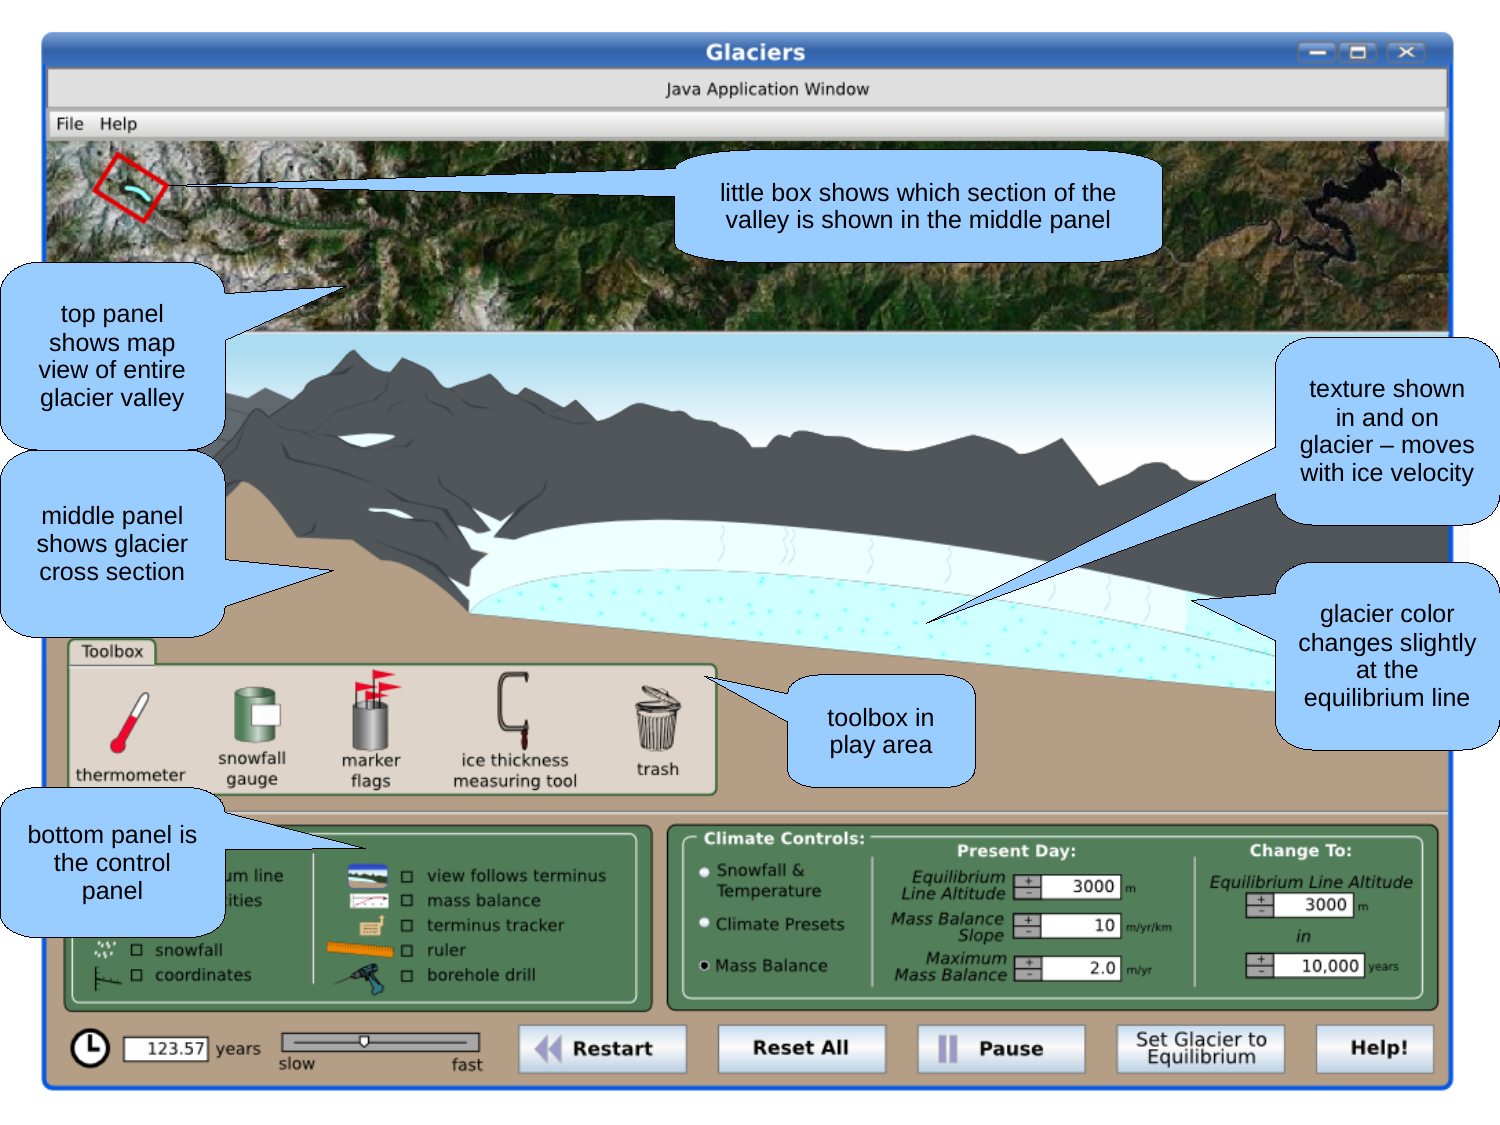

little box shows which section of the valley is shown in the middle panel
top panel shows map view of entire glacier valley
texture shown in and on glacier – moves with ice velocity
middle panel shows glacier cross section
glacier color changes slightly at the equilibrium line
toolbox in play area
bottom panel is the control panel